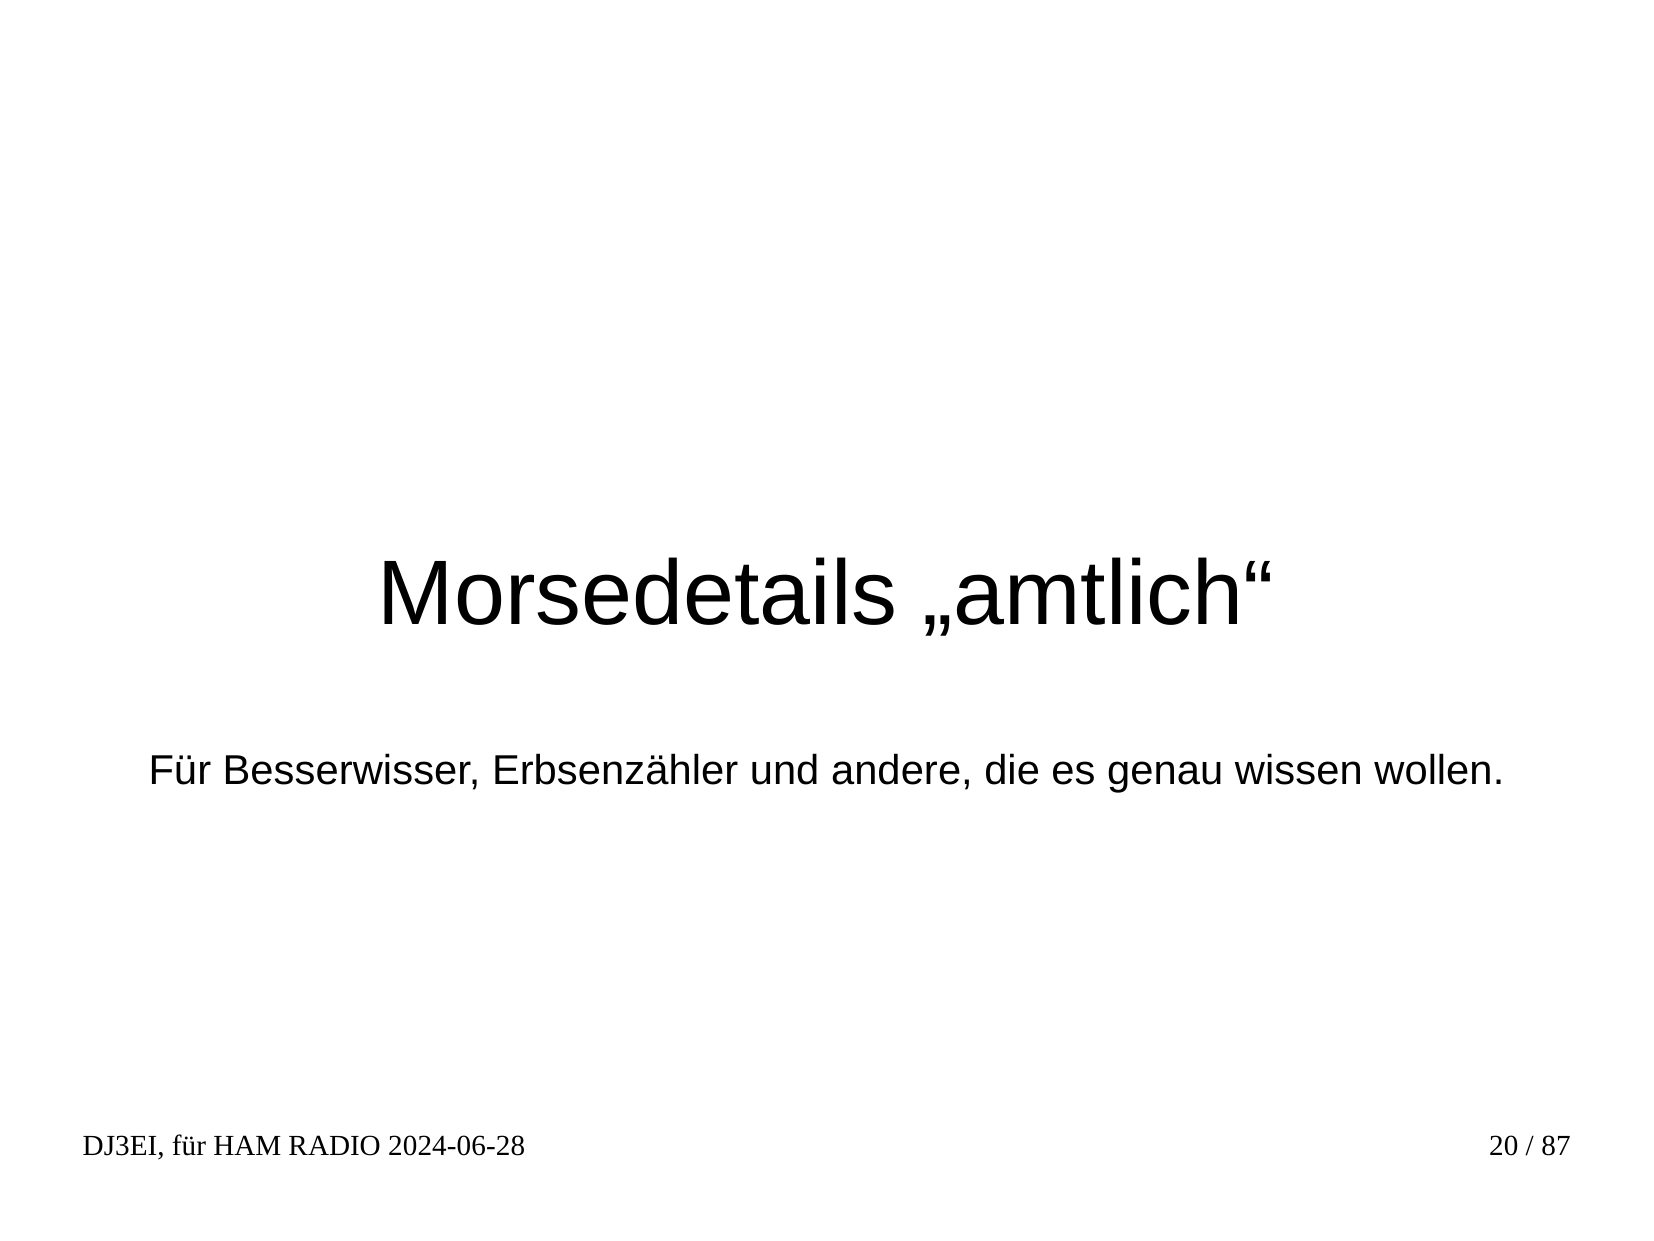

# Morsedetails „amtlich“ Für Besserwisser, Erbsenzähler und andere, die es genau wissen wollen.
20